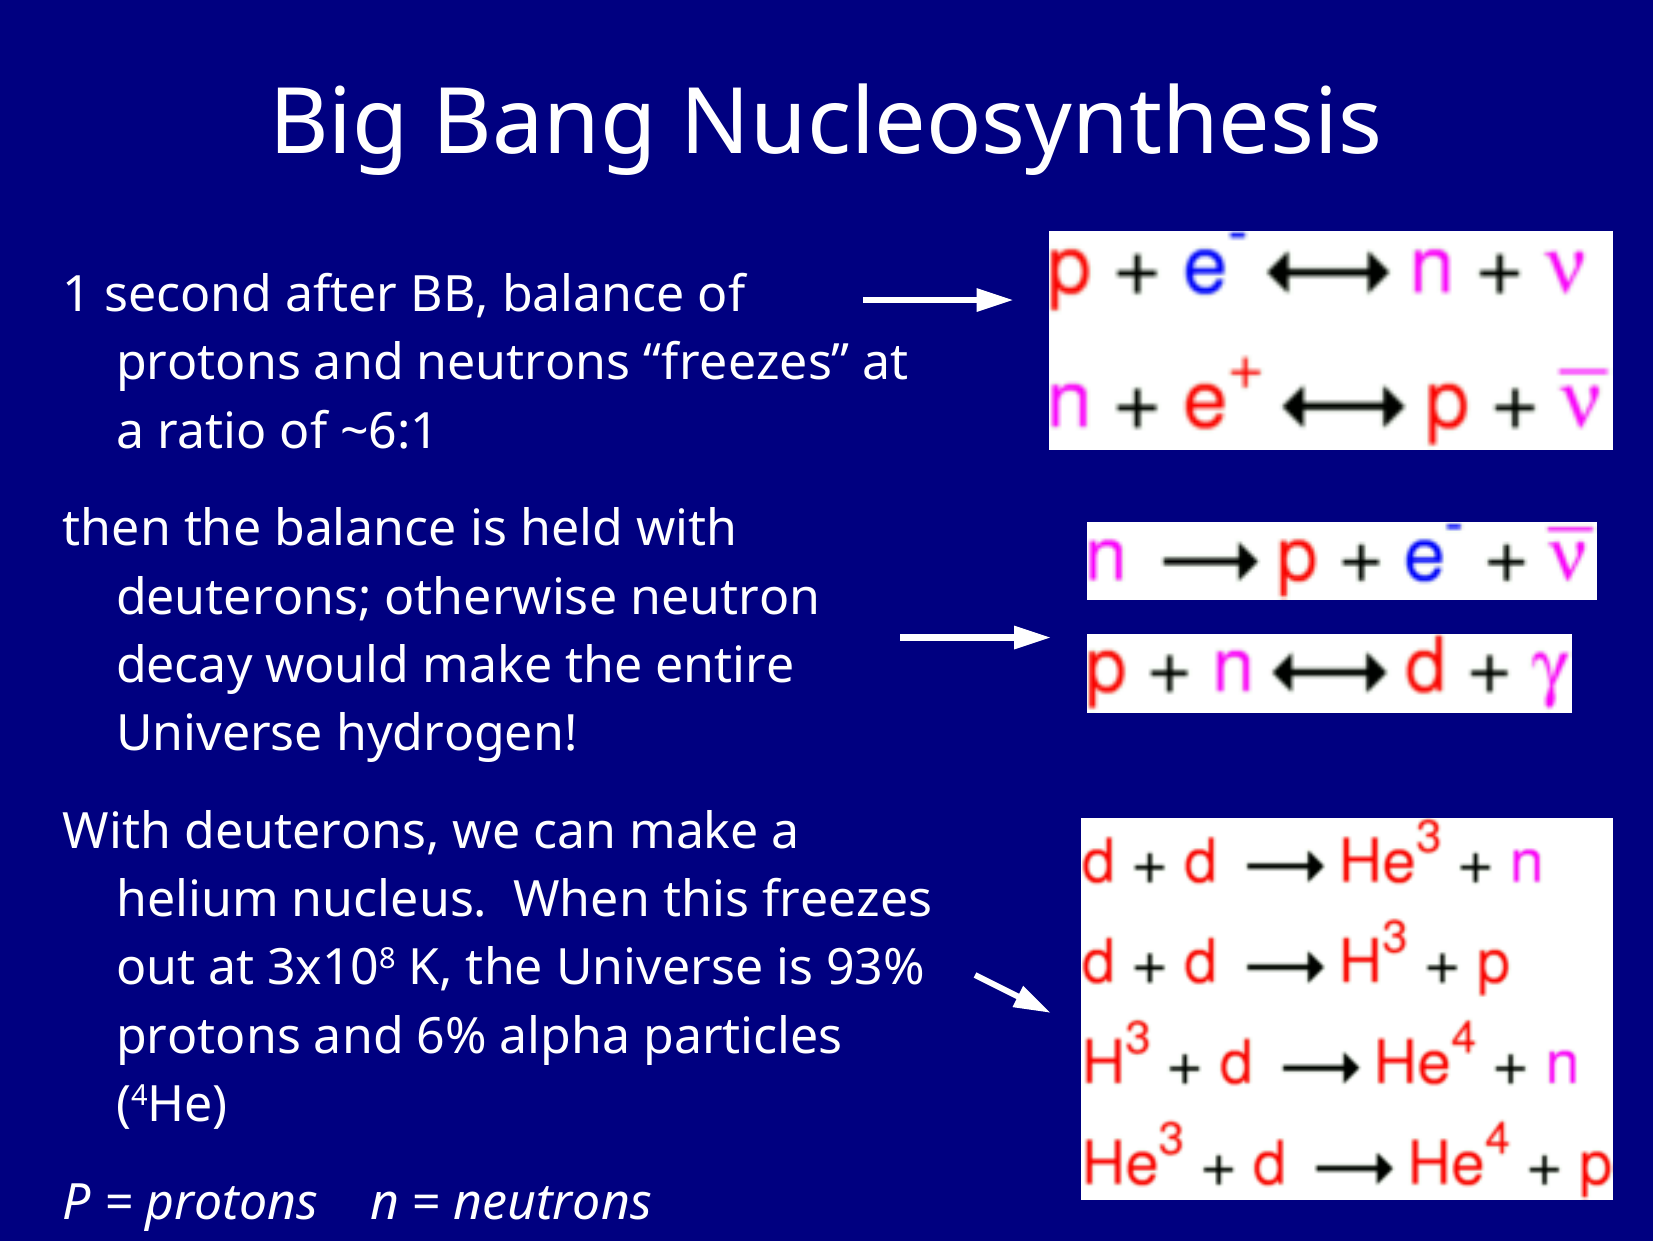

# Big Bang Nucleosynthesis
1 second after BB, balance of protons and neutrons “freezes” at a ratio of ~6:1
then the balance is held with deuterons; otherwise neutron decay would make the entire Universe hydrogen!
With deuterons, we can make a helium nucleus. When this freezes out at 3x108 K, the Universe is 93% protons and 6% alpha particles (4He)
P = protons n = neutrons
e- = electrons e+ = positrons